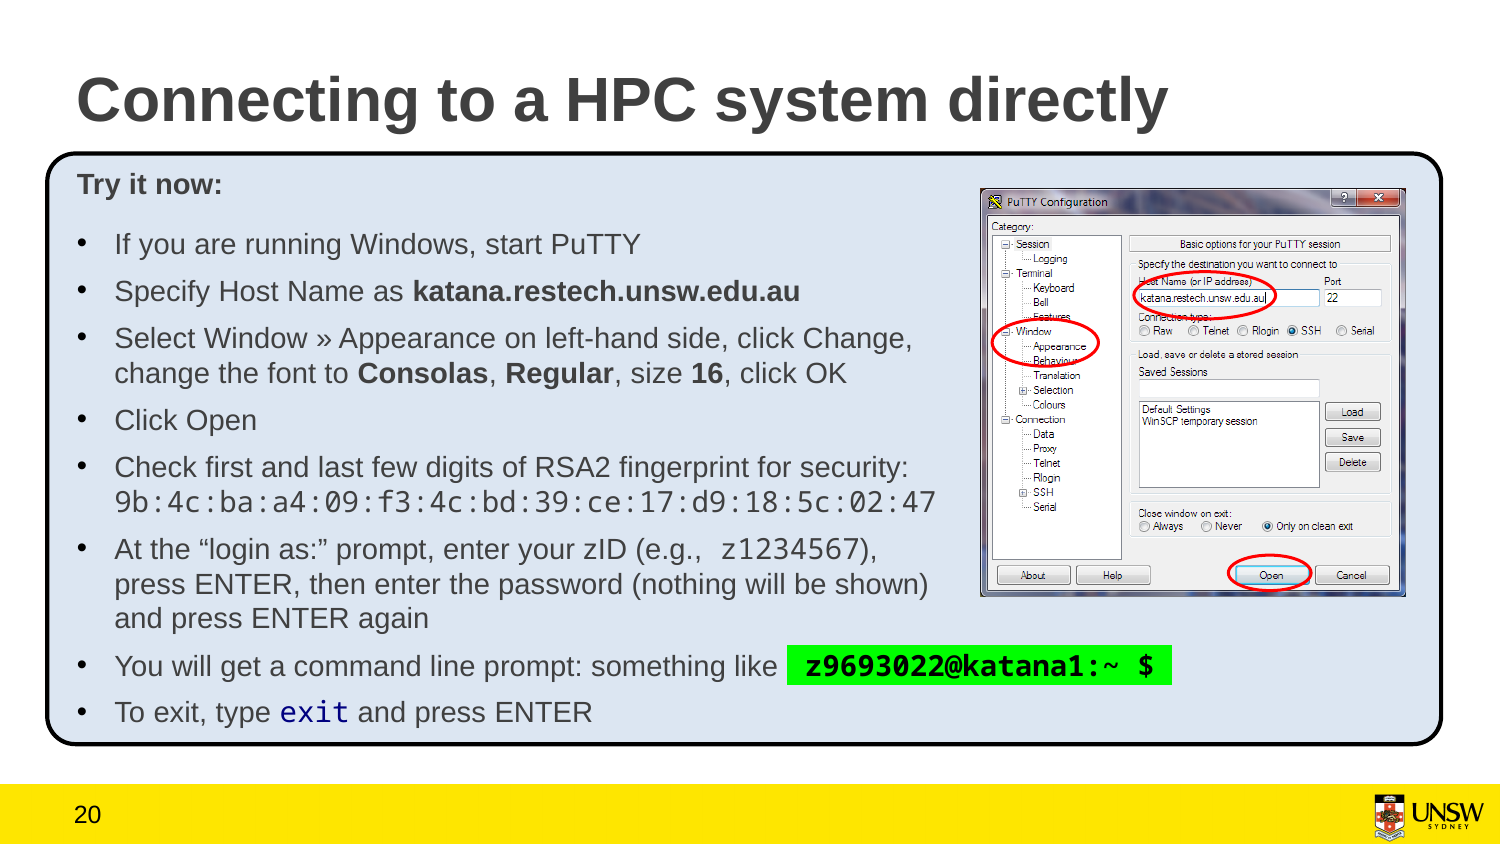

# Connecting to a HPC system directly
Try it now:
If you are running Windows, start PuTTY
Specify Host Name as katana.restech.unsw.edu.au
Select Window » Appearance on left-hand side, click Change,
change the font to Consolas, Regular, size 16, click OK
Click Open
Check first and last few digits of RSA2 fingerprint for security:
9b:4c:ba:a4:09:f3:4c:bd:39:ce:17:d9:18:5c:02:47
At the “login as:” prompt, enter your zID (e.g., z1234567),
press ENTER, then enter the password (nothing will be shown)
and press ENTER again
You will get a command line prompt: something like z9693022@katana1:~ $
To exit, type exit and press ENTER